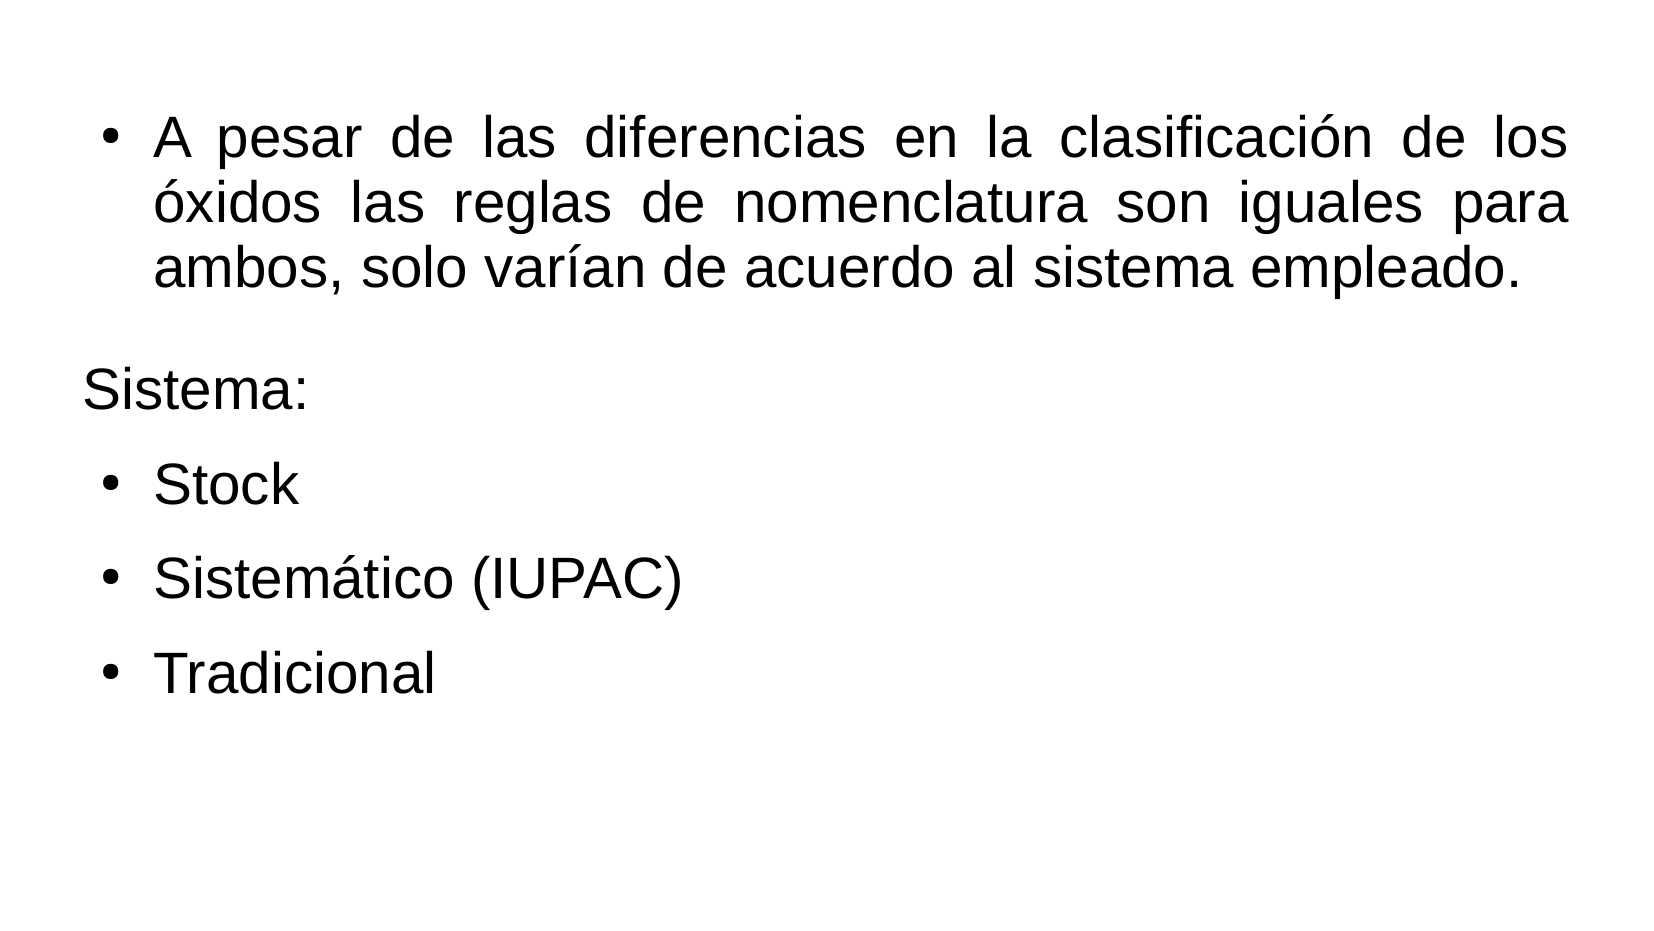

# A pesar de las diferencias en la clasificación de los óxidos las reglas de nomenclatura son iguales para ambos, solo varían de acuerdo al sistema empleado.
Sistema:
Stock
Sistemático (IUPAC)
Tradicional